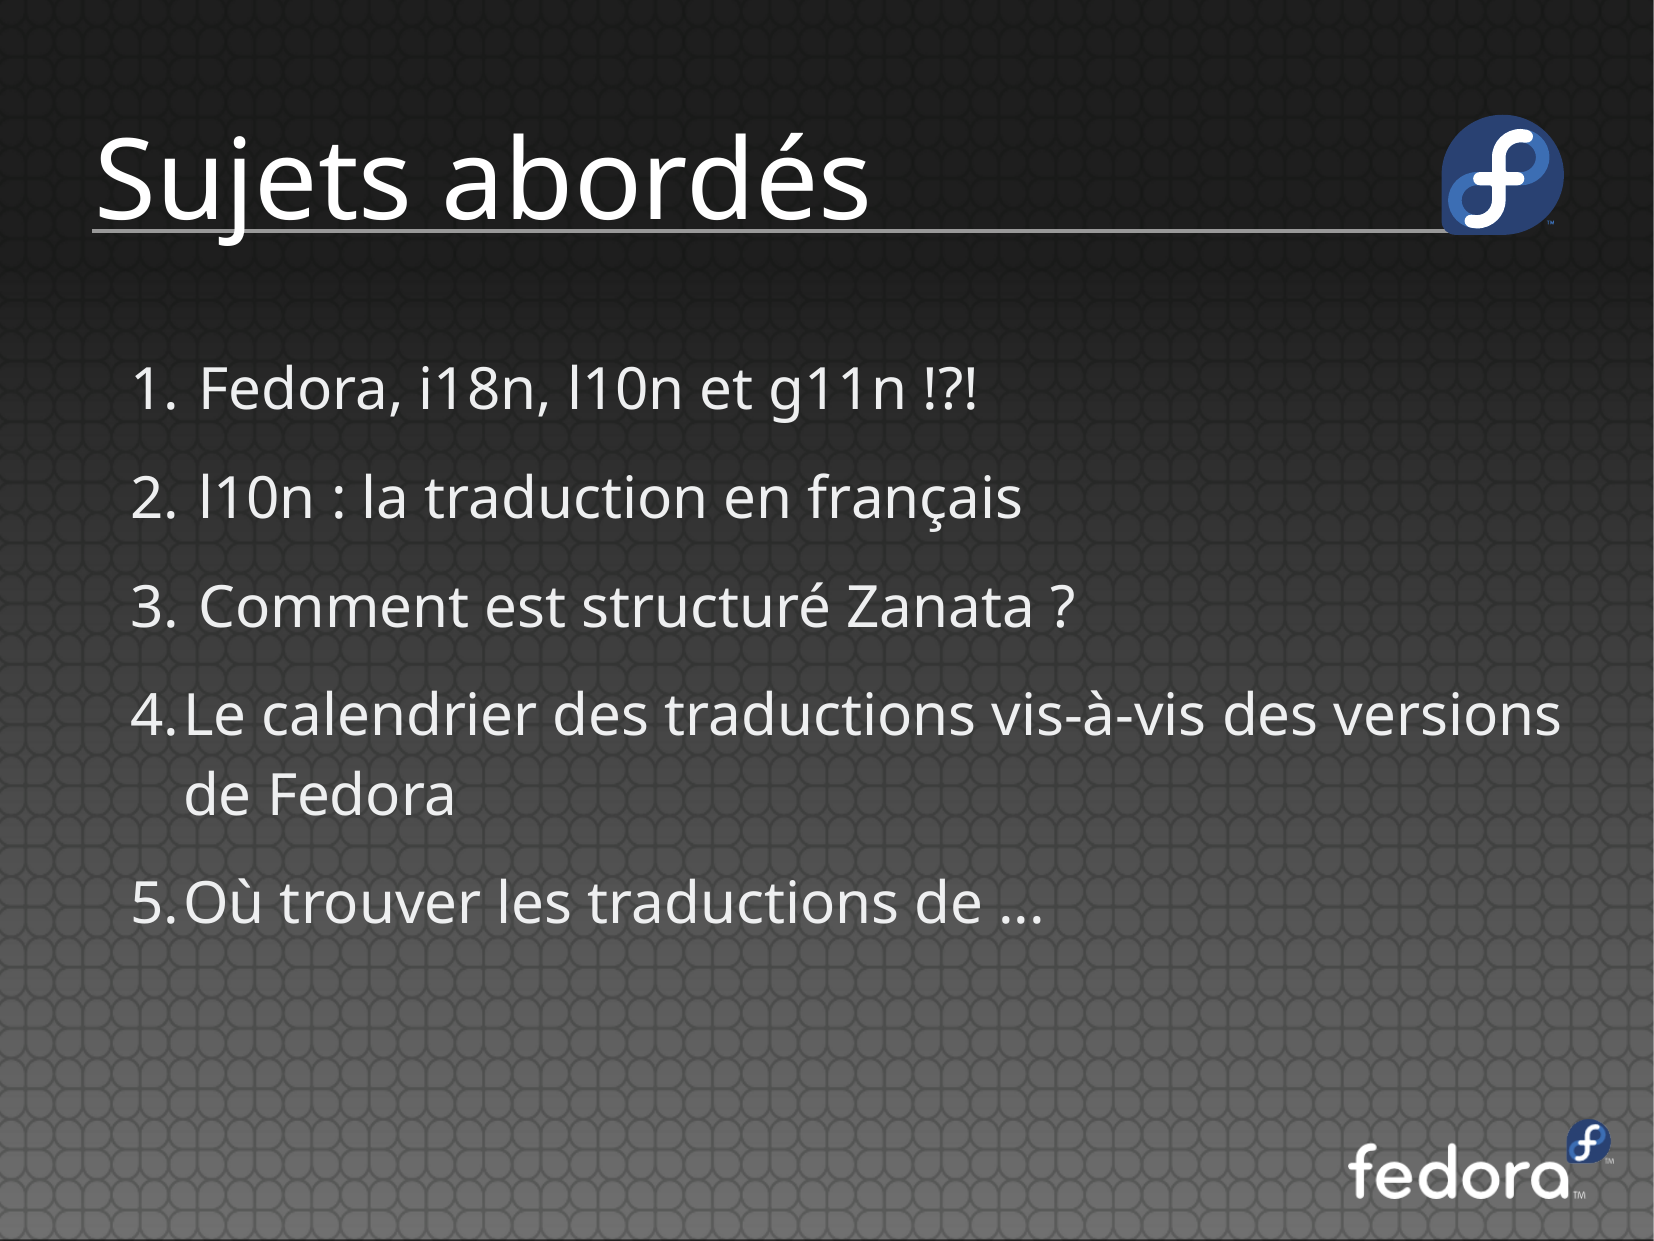

# Sujets abordés
 Fedora, i18n, l10n et g11n !?!
 l10n : la traduction en français
 Comment est structuré Zanata ?
Le calendrier des traductions vis-à-vis des versions de Fedora
Où trouver les traductions de ...